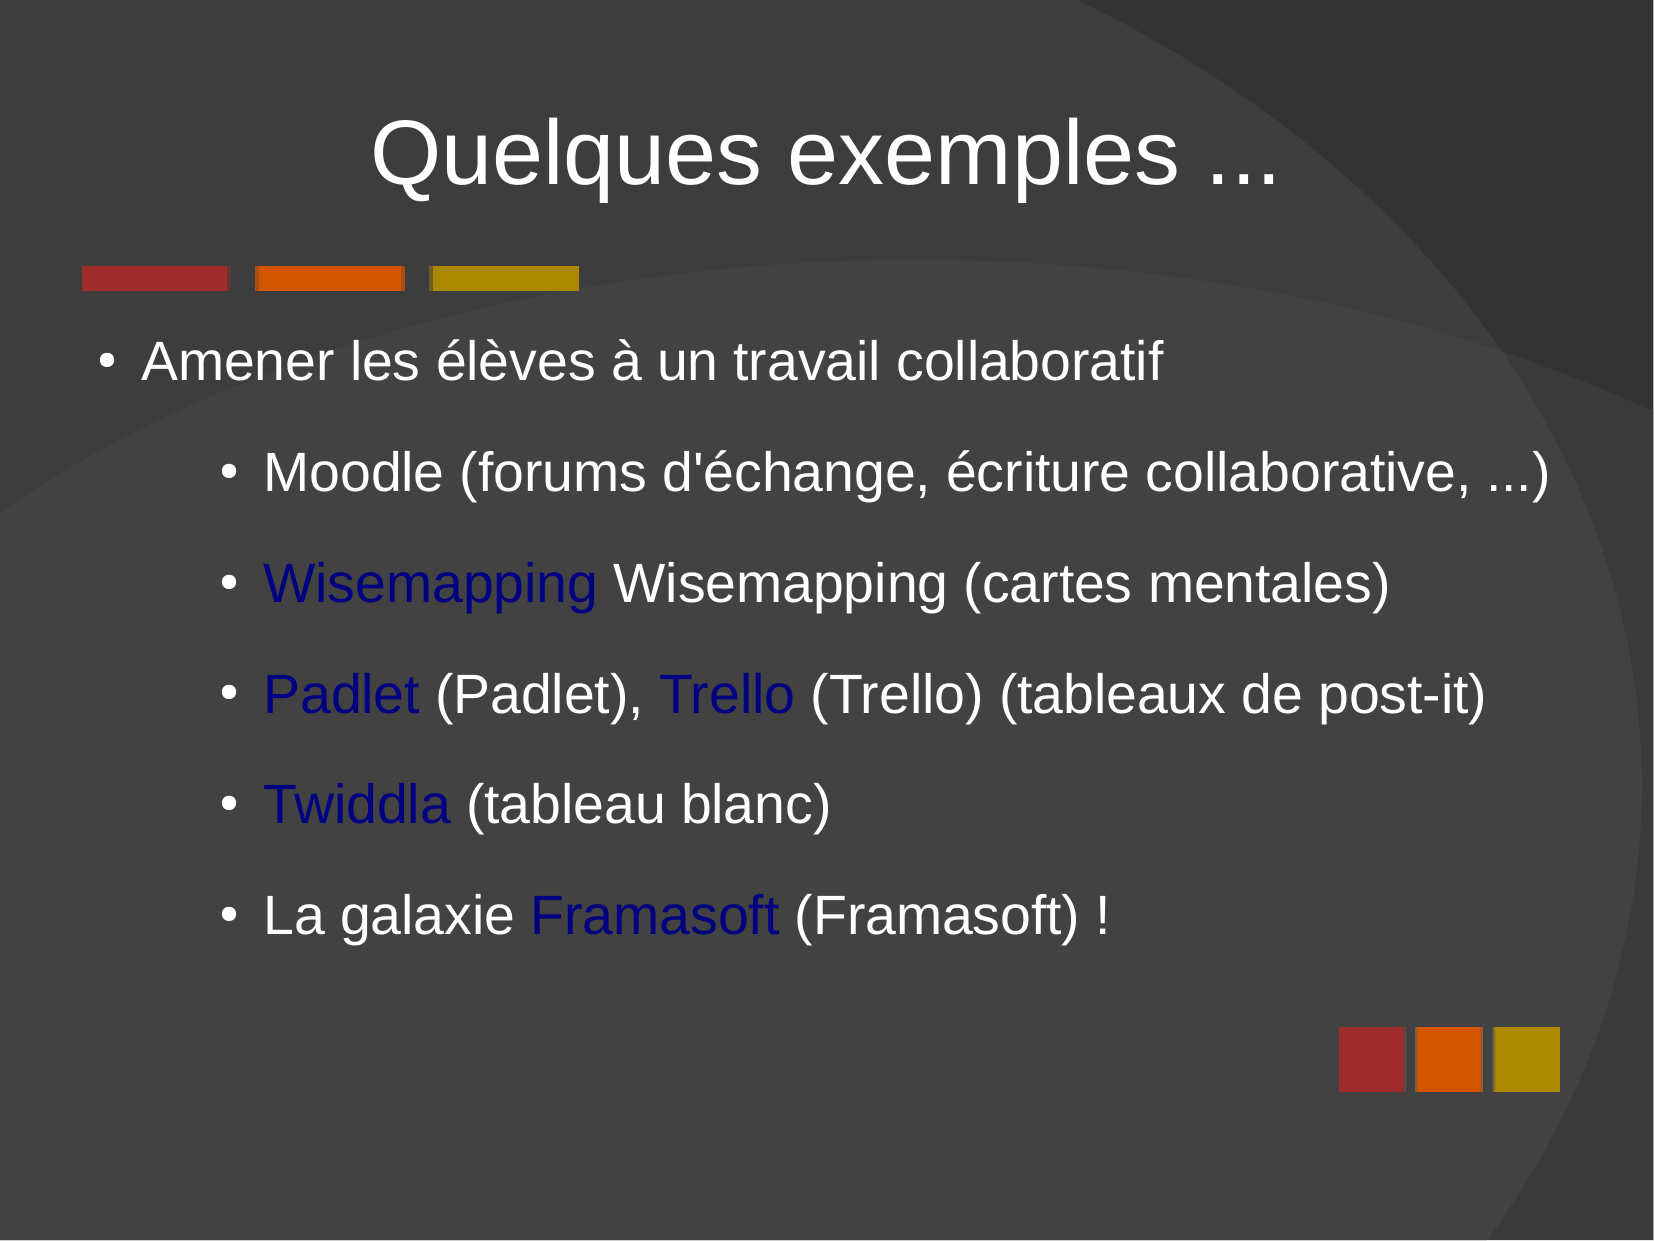

# Quelques exemples ...
Amener les élèves à un travail collaboratif
Moodle (forums d'échange, écriture collaborative, ...)
Wisemapping Wisemapping (cartes mentales)
Padlet (Padlet), Trello (Trello) (tableaux de post-it)
Twiddla (tableau blanc)
La galaxie Framasoft (Framasoft) !